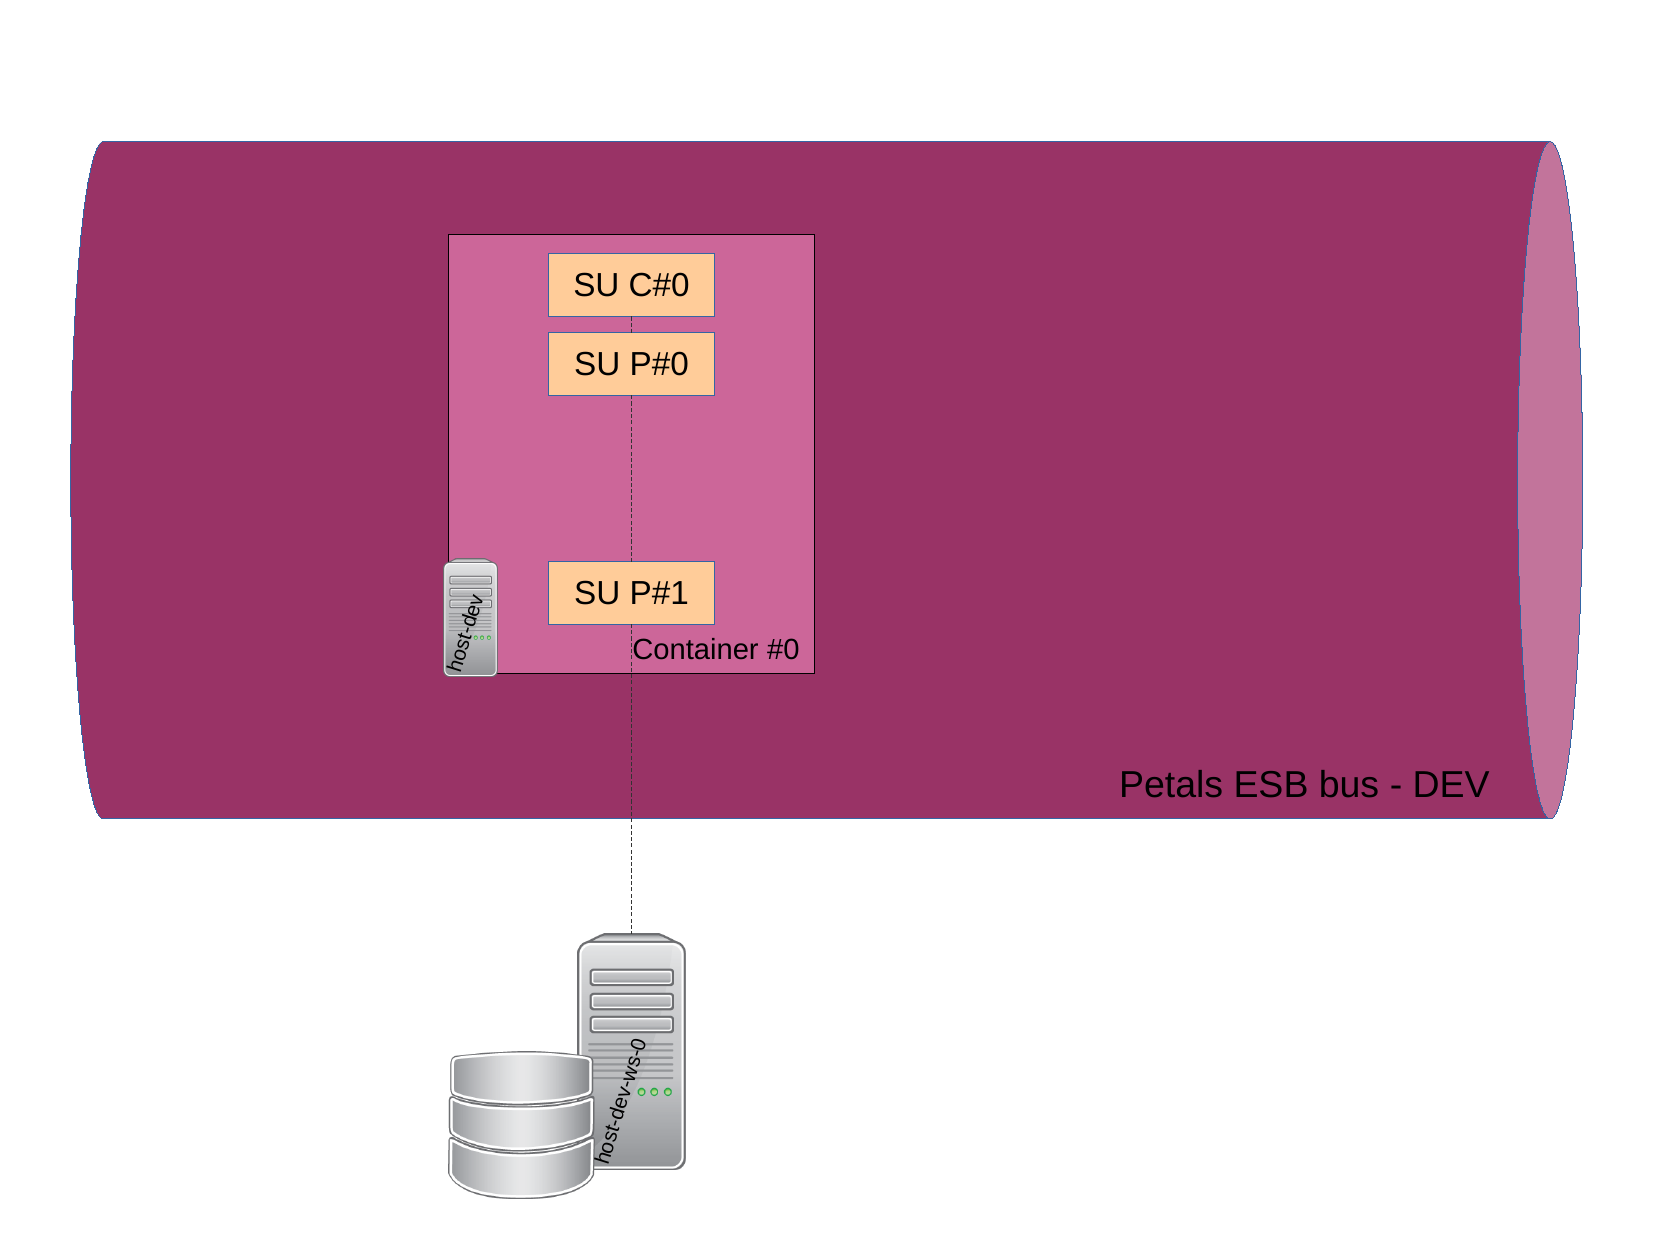

Container #0
SU C#0
SU P#0
SU P#1
host-dev
Petals ESB bus - DEV
host-dev-ws-0